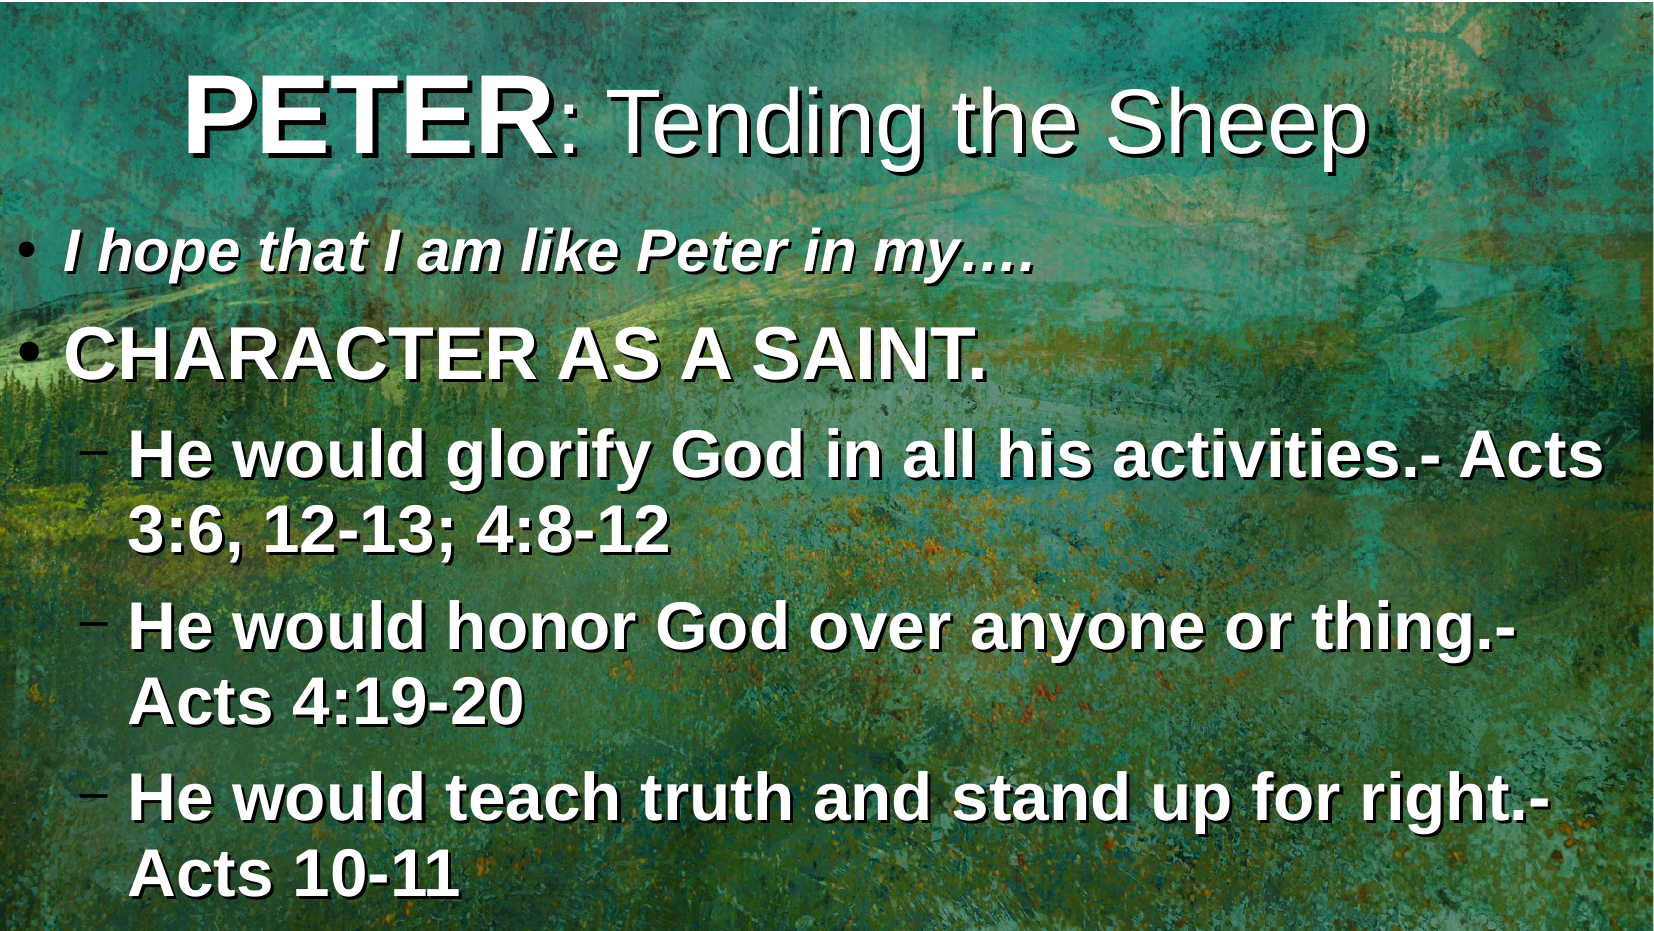

# PETER: Tending the Sheep
I hope that I am like Peter in my….
CHARACTER AS A SAINT.
He would glorify God in all his activities.- Acts 3:6, 12-13; 4:8-12
He would honor God over anyone or thing.- Acts 4:19-20
He would teach truth and stand up for right.- Acts 10-11